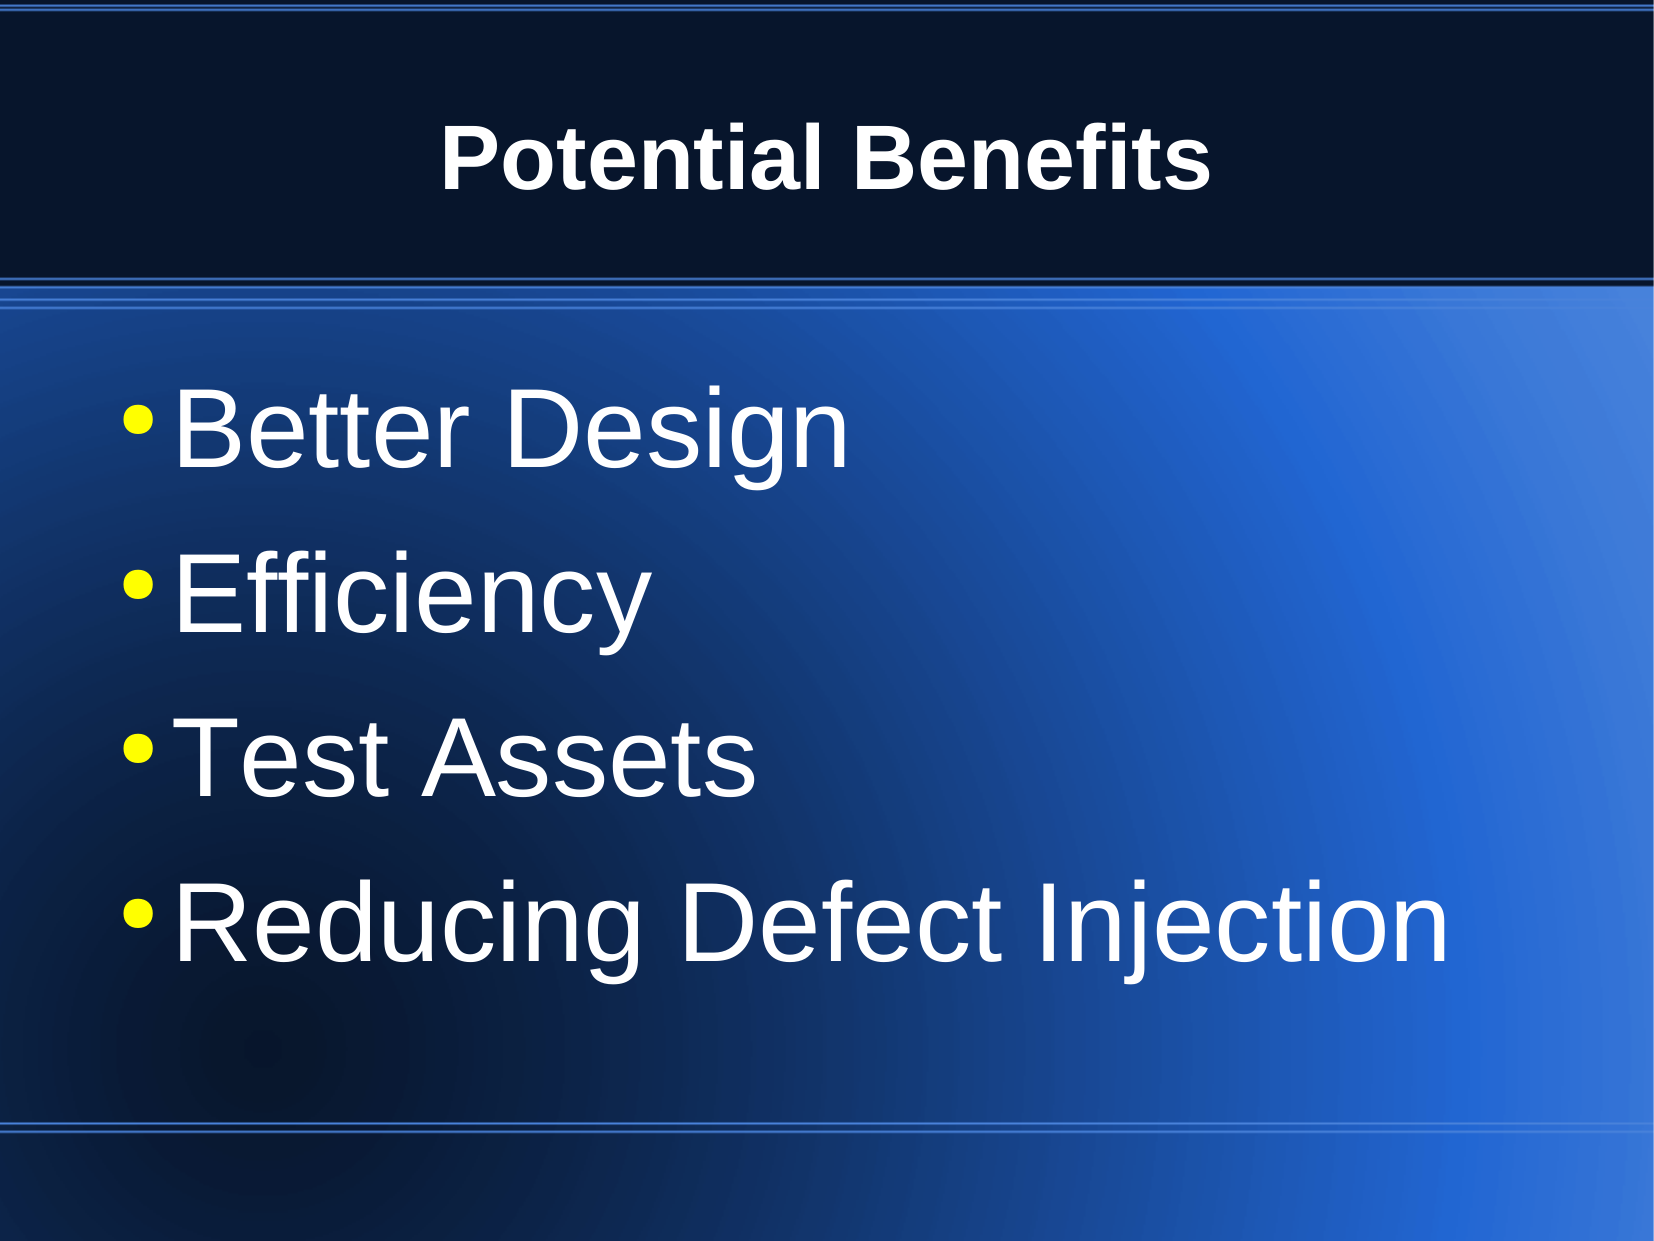

# Potential Benefits
Better Design
Efficiency
Test Assets
Reducing Defect Injection